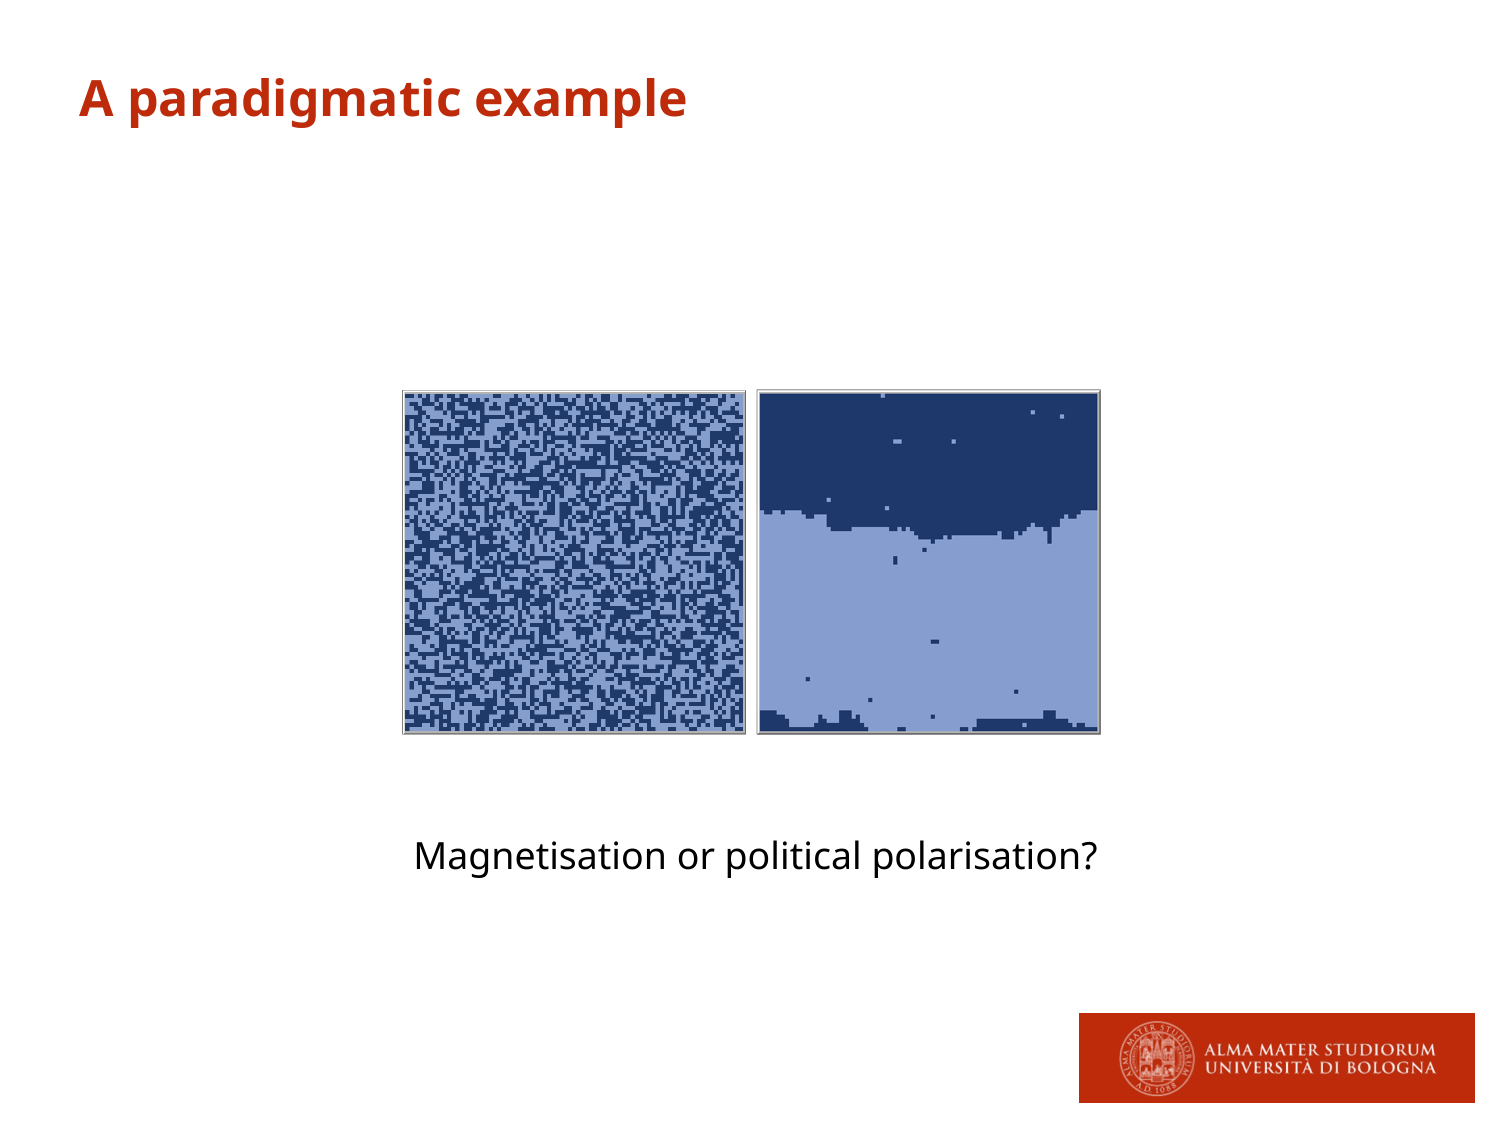

# A paradigmatic example
Magnetisation or political polarisation?